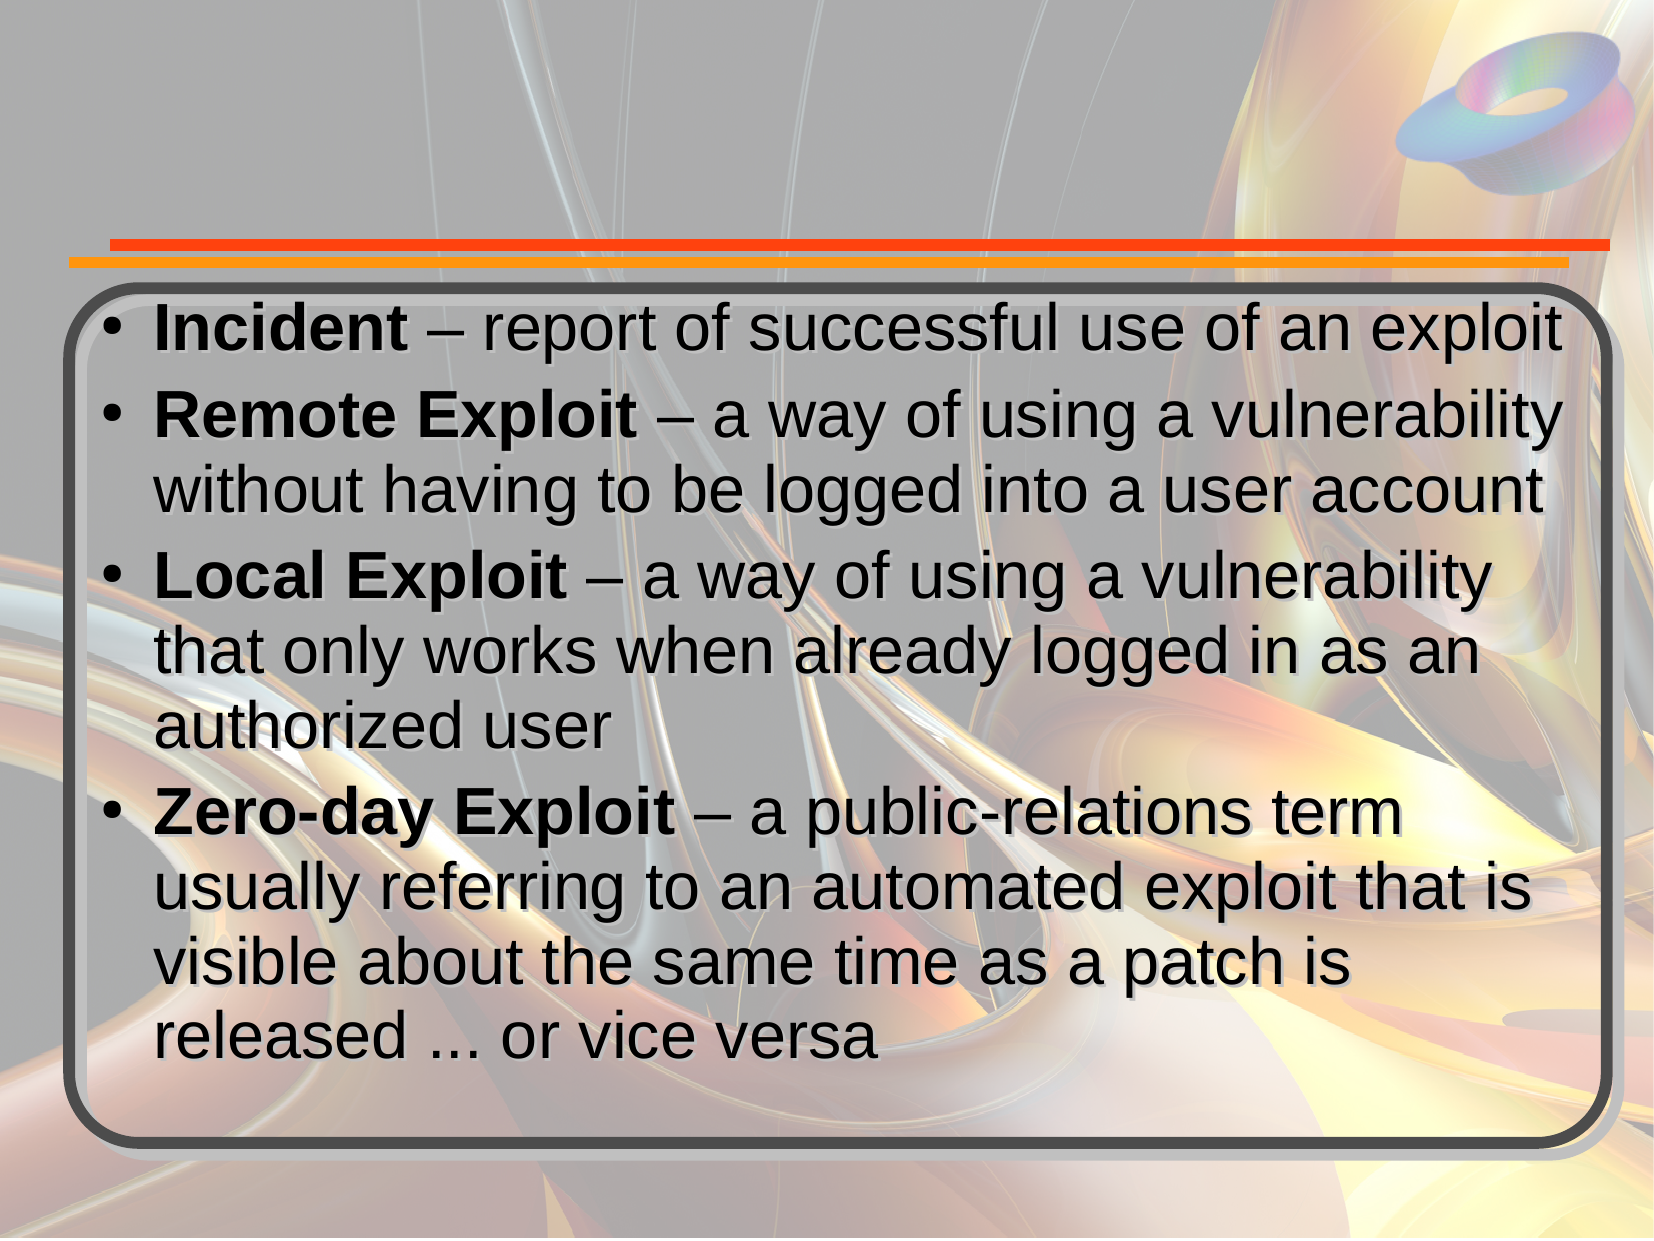

#
Incident – report of successful use of an exploit
Remote Exploit – a way of using a vulnerability without having to be logged into a user account
Local Exploit – a way of using a vulnerability that only works when already logged in as an authorized user
Zero-day Exploit – a public-relations term usually referring to an automated exploit that is visible about the same time as a patch is released ... or vice versa